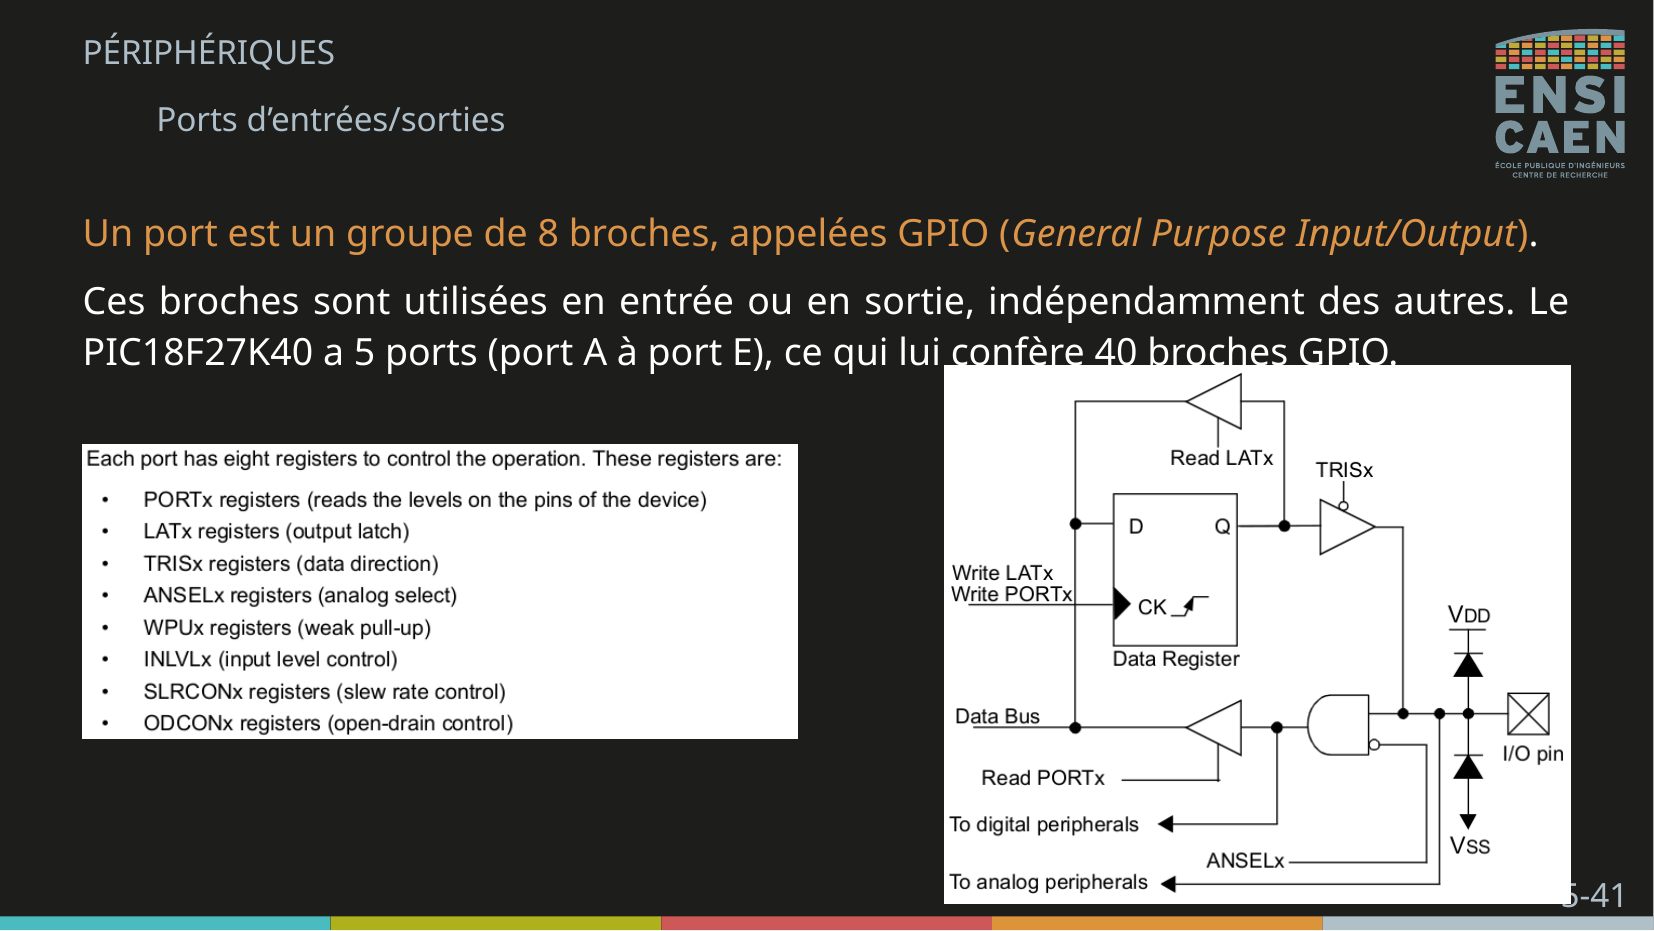

# PÉRIPHÉRIQUES Ports d’entrées/sorties
Un port est un groupe de 8 broches, appelées GPIO (General Purpose Input/Output).
Ces broches sont utilisées en entrée ou en sortie, indépendamment des autres. Le PIC18F27K40 a 5 ports (port A à port E), ce qui lui confère 40 broches GPIO.